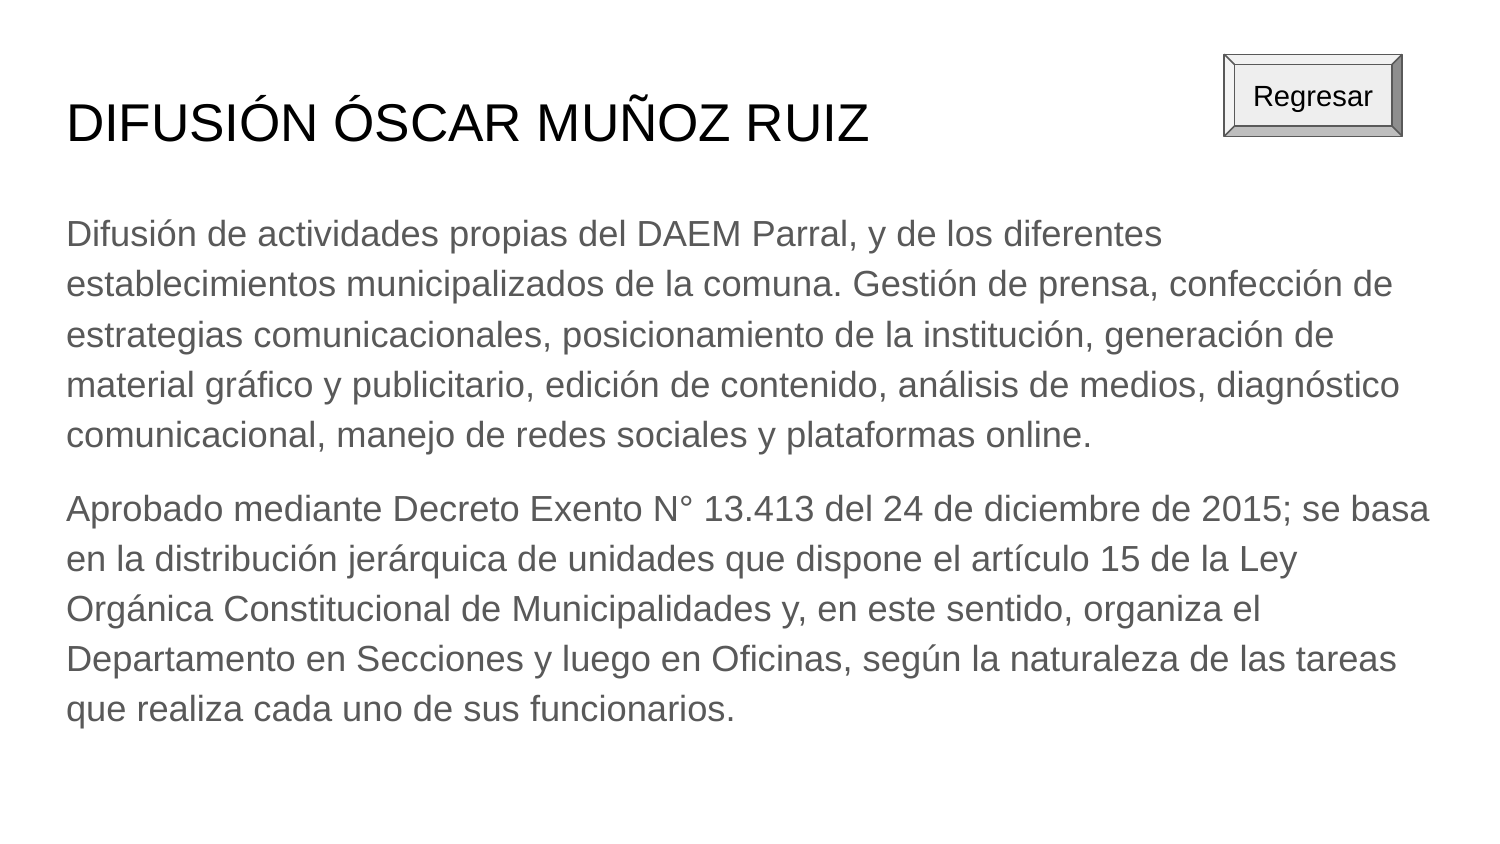

Regresar
# DIFUSIÓN ÓSCAR MUÑOZ RUIZ
Difusión de actividades propias del DAEM Parral, y de los diferentes establecimientos municipalizados de la comuna. Gestión de prensa, confección de estrategias comunicacionales, posicionamiento de la institución, generación de material gráfico y publicitario, edición de contenido, análisis de medios, diagnóstico comunicacional, manejo de redes sociales y plataformas online.
Aprobado mediante Decreto Exento N° 13.413 del 24 de diciembre de 2015; se basa en la distribución jerárquica de unidades que dispone el artículo 15 de la Ley Orgánica Constitucional de Municipalidades y, en este sentido, organiza el Departamento en Secciones y luego en Oficinas, según la naturaleza de las tareas que realiza cada uno de sus funcionarios.